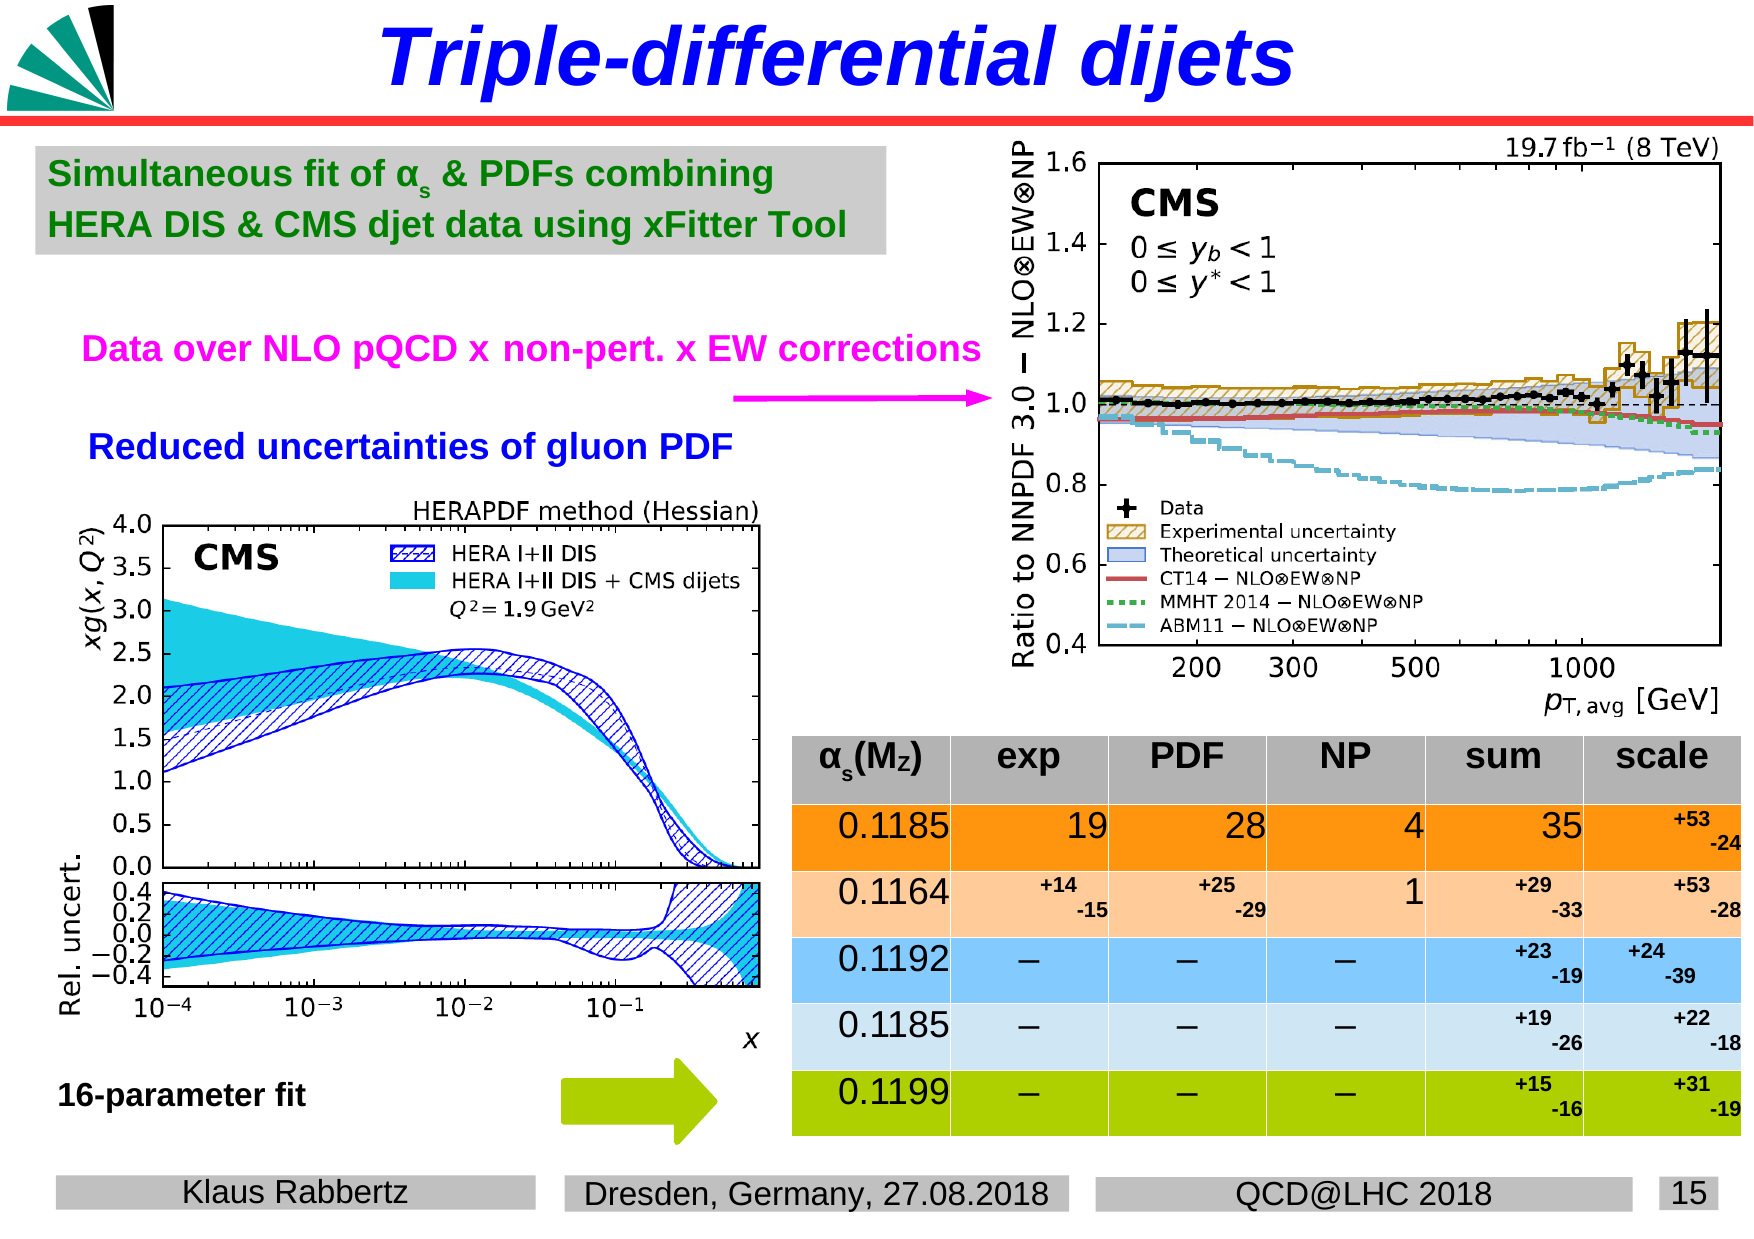

# Triple-differential dijets
Simultaneous fit of αs & PDFs combining
HERA DIS & CMS djet data using xFitter Tool
Data over NLO pQCD x non-pert. x EW corrections
Reduced uncertainties of gluon PDF
| αs(MZ) | exp | PDF | NP | sum | scale |
| --- | --- | --- | --- | --- | --- |
| 0.1185 | 19 | 28 | 4 | 35 | +53-24 |
| 0.1164 | +14-15 | +25-29 | 1 | +29-33 | +53-28 |
| 0.1192 | – | – | – | +23-19 | +24-39 |
| 0.1185 | – | – | – | +19-26 | +22-18 |
| 0.1199 | – | – | – | +15-16 | +31-19 |
16-parameter fit